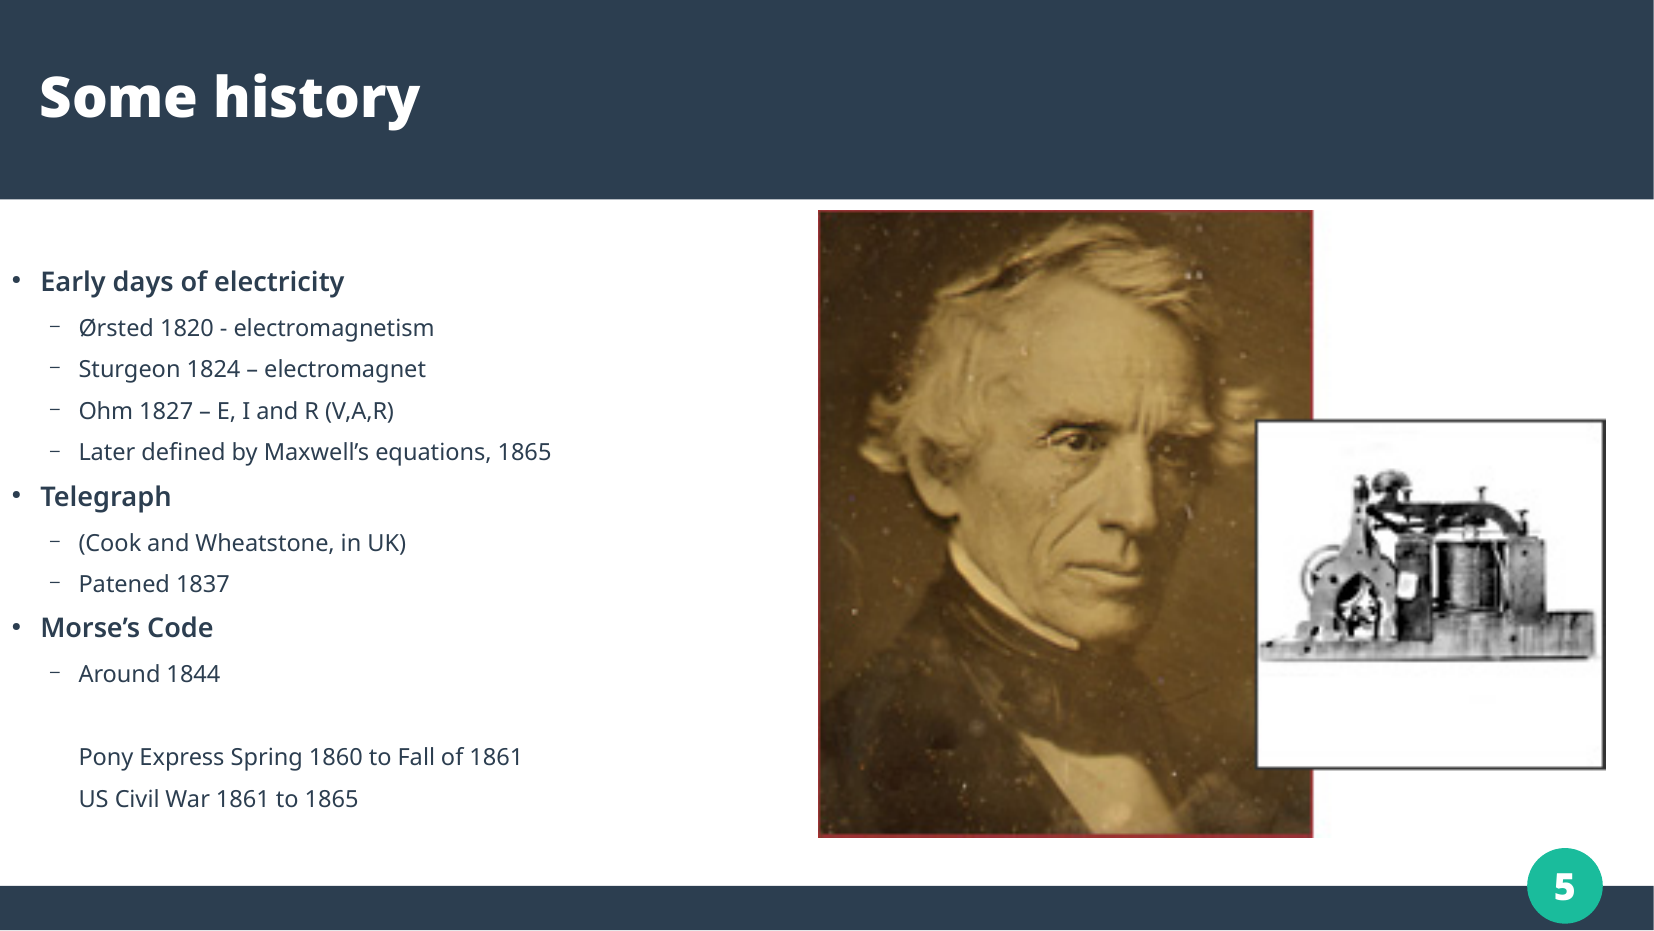

# Some history
Early days of electricity
Ørsted 1820 - electromagnetism
Sturgeon 1824 – electromagnet
Ohm 1827 – E, I and R (V,A,R)
Later defined by Maxwell’s equations, 1865
Telegraph
(Cook and Wheatstone, in UK)
Patened 1837
Morse’s Code
Around 1844
Pony Express Spring 1860 to Fall of 1861
US Civil War 1861 to 1865